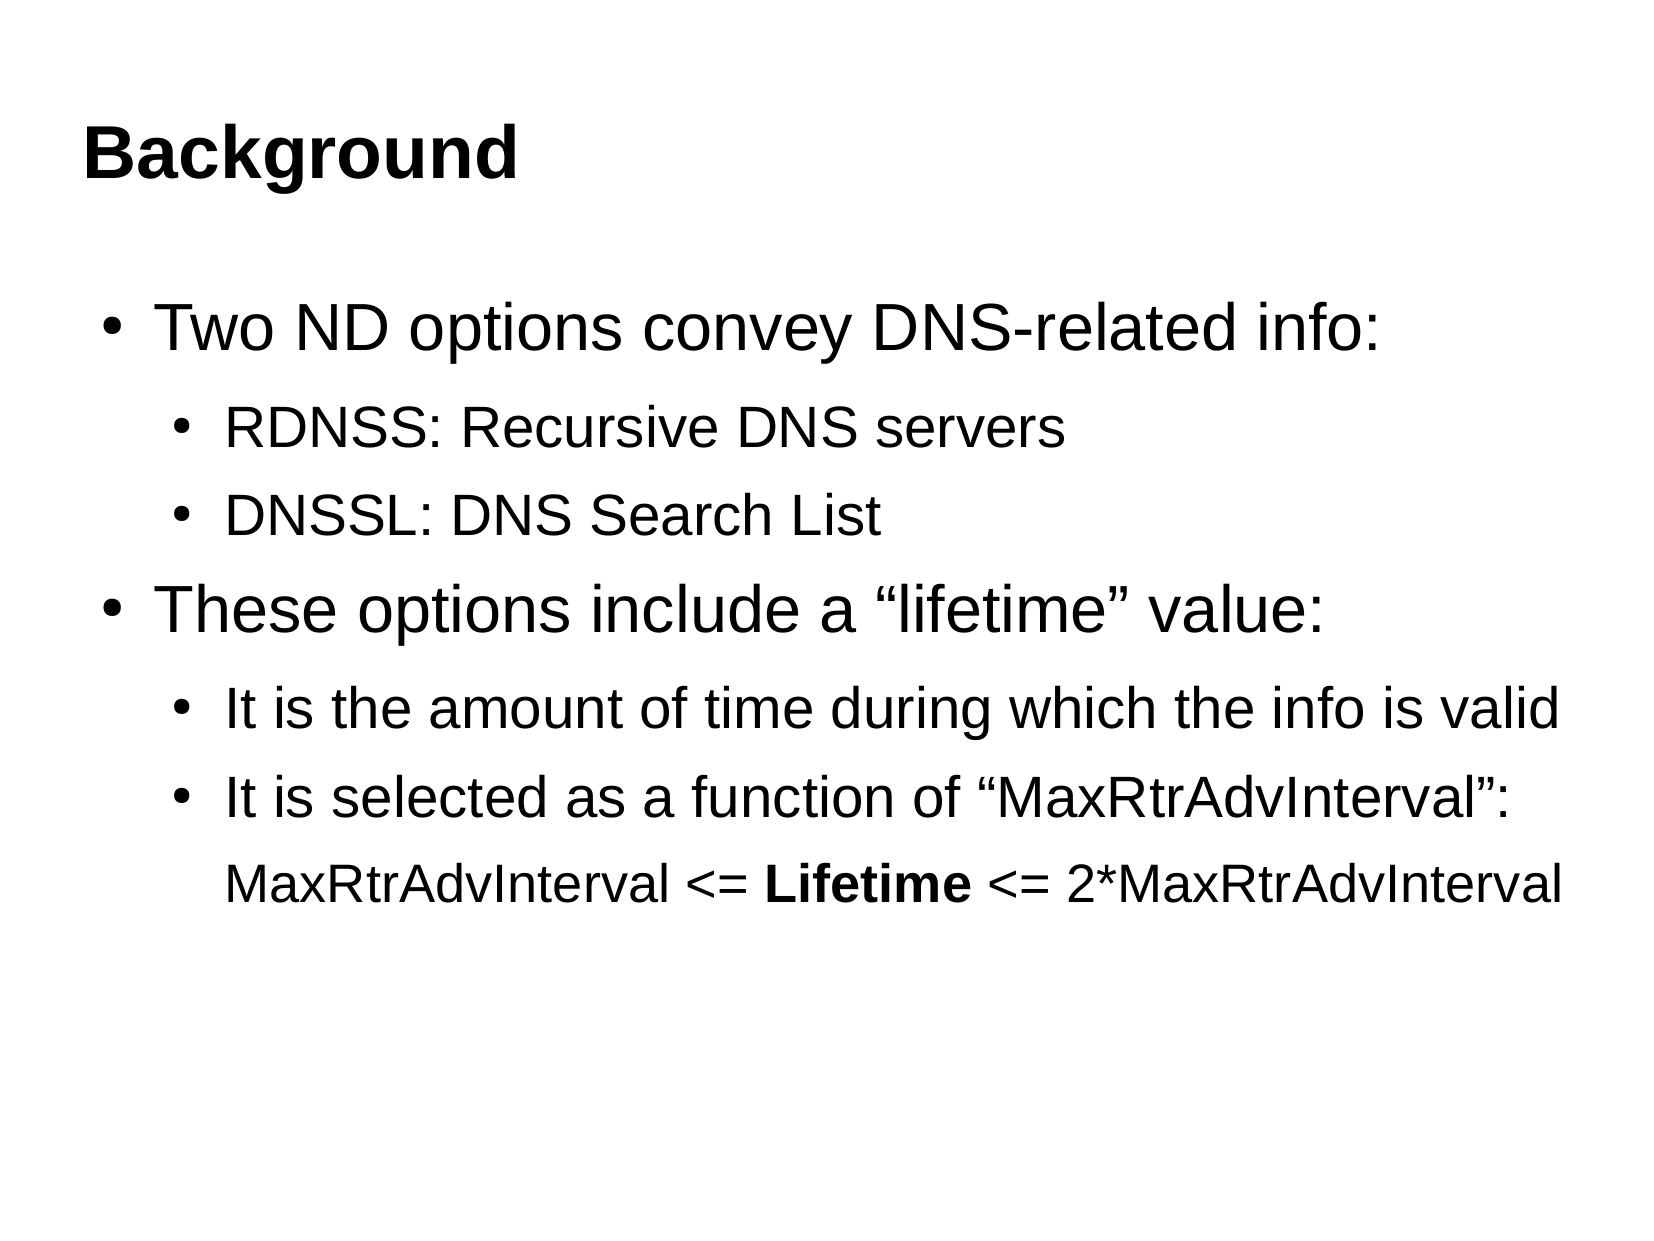

# Background
Two ND options convey DNS-related info:
RDNSS: Recursive DNS servers
DNSSL: DNS Search List
These options include a “lifetime” value:
It is the amount of time during which the info is valid
It is selected as a function of “MaxRtrAdvInterval”:
MaxRtrAdvInterval <= Lifetime <= 2*MaxRtrAdvInterval